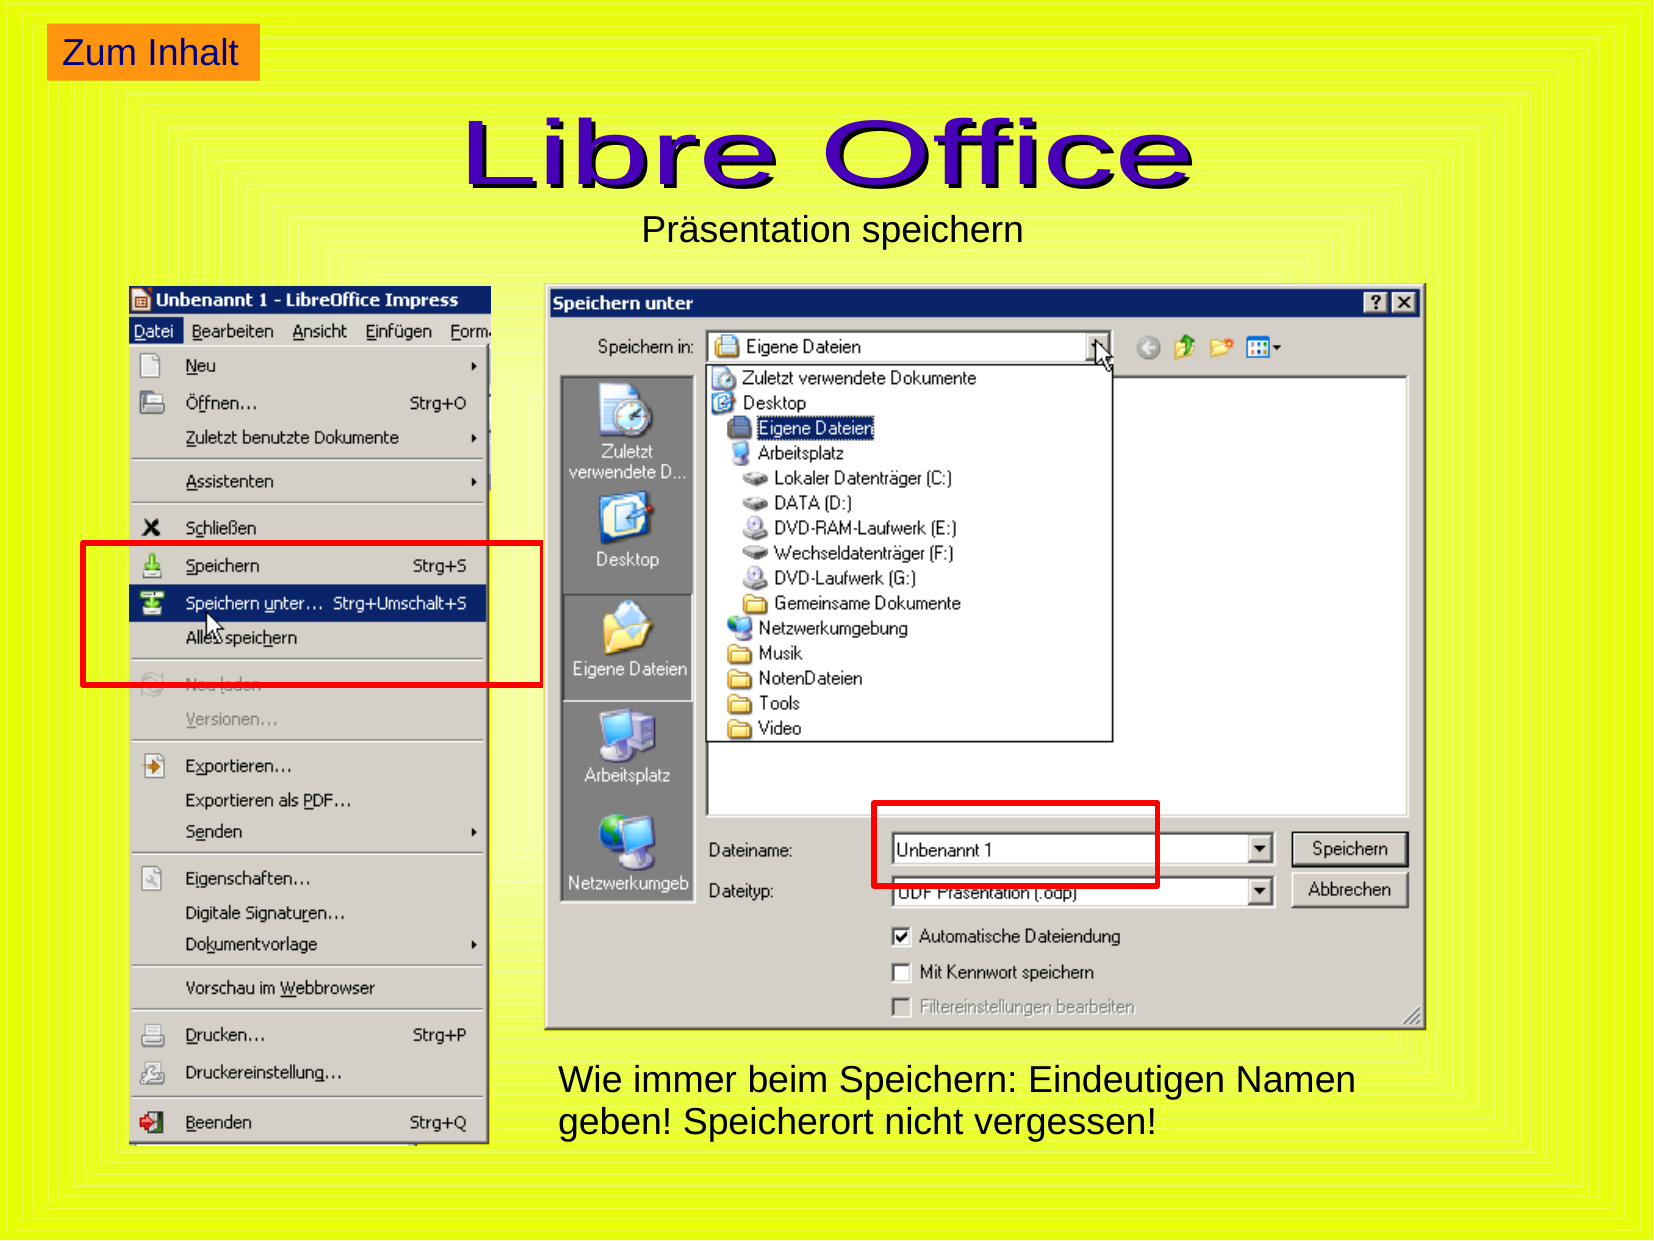

Zum Inhalt
# Libre Office
Präsentation speichern
Wie immer beim Speichern: Eindeutigen Namen geben! Speicherort nicht vergessen!